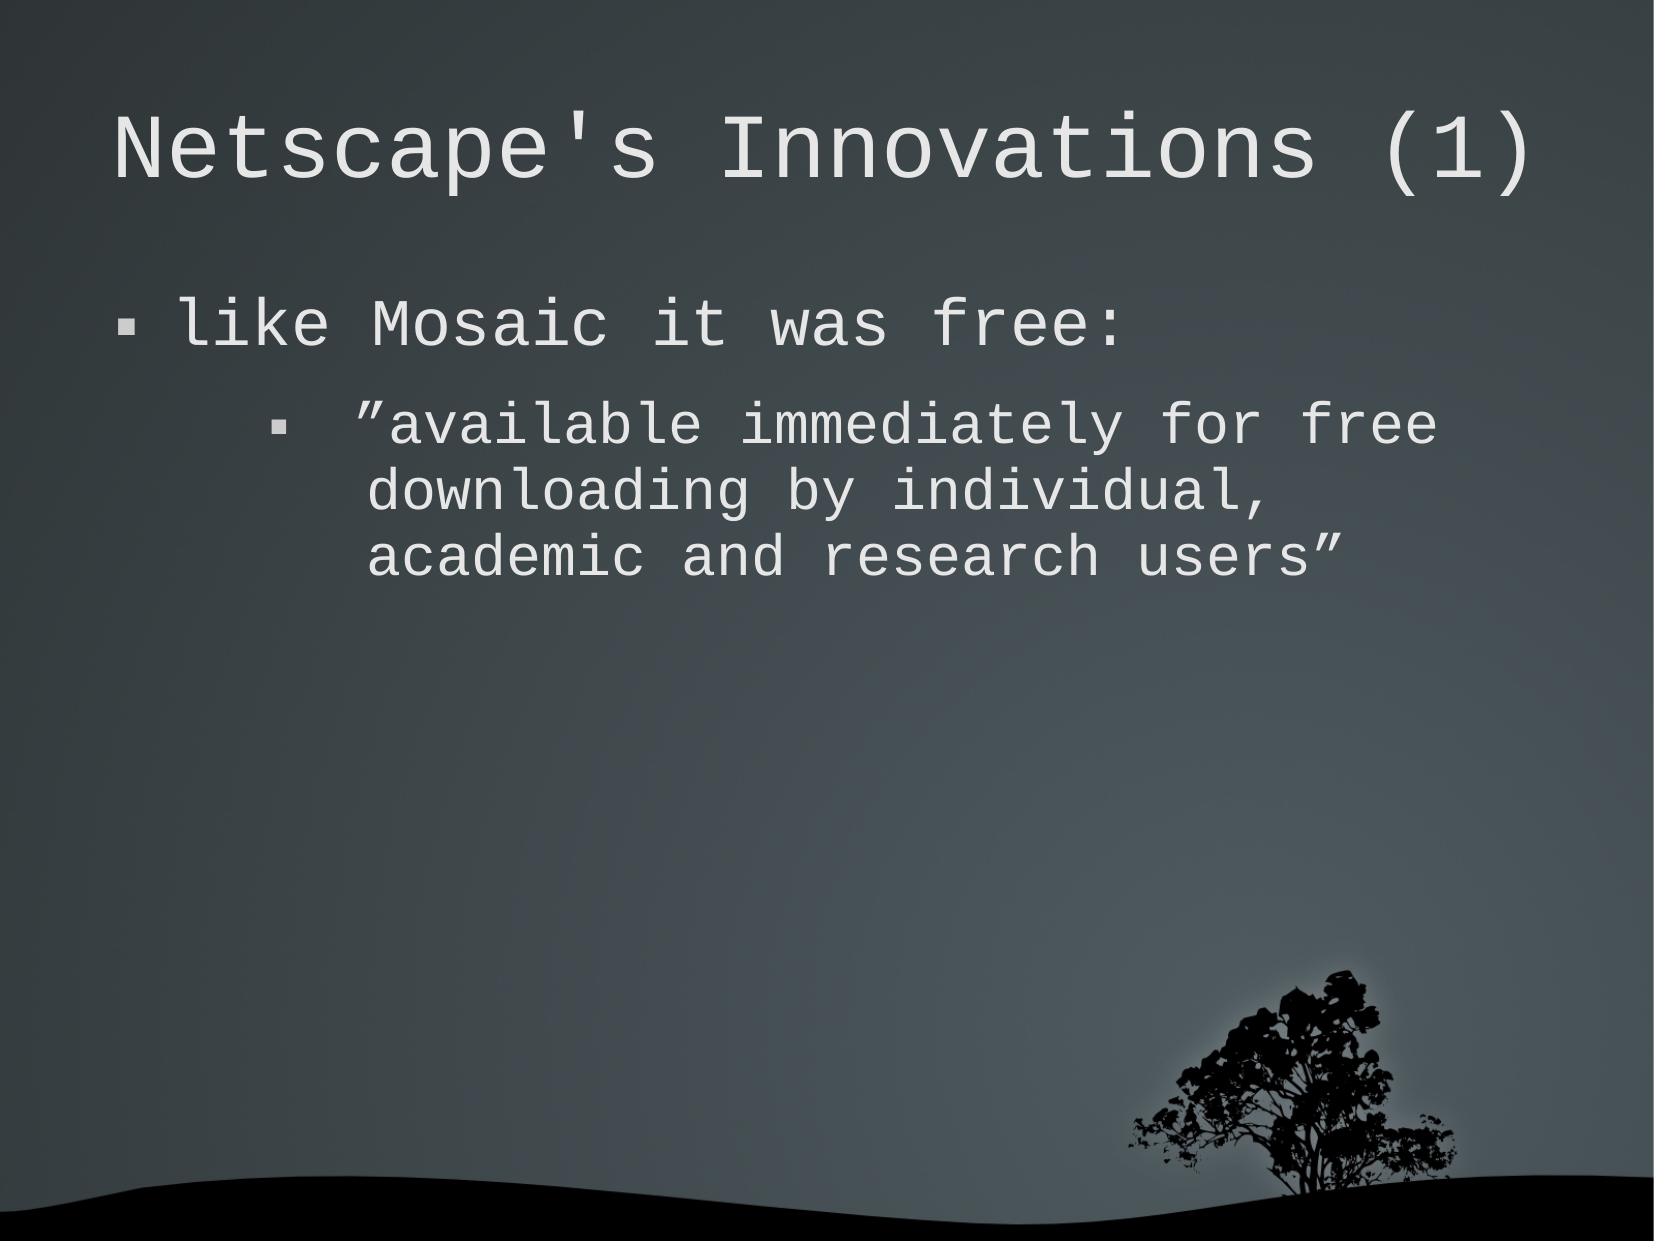

# Netscape's Innovations (1)
like Mosaic it was free:
 ”available immediately for free downloading by individual, academic and research users”